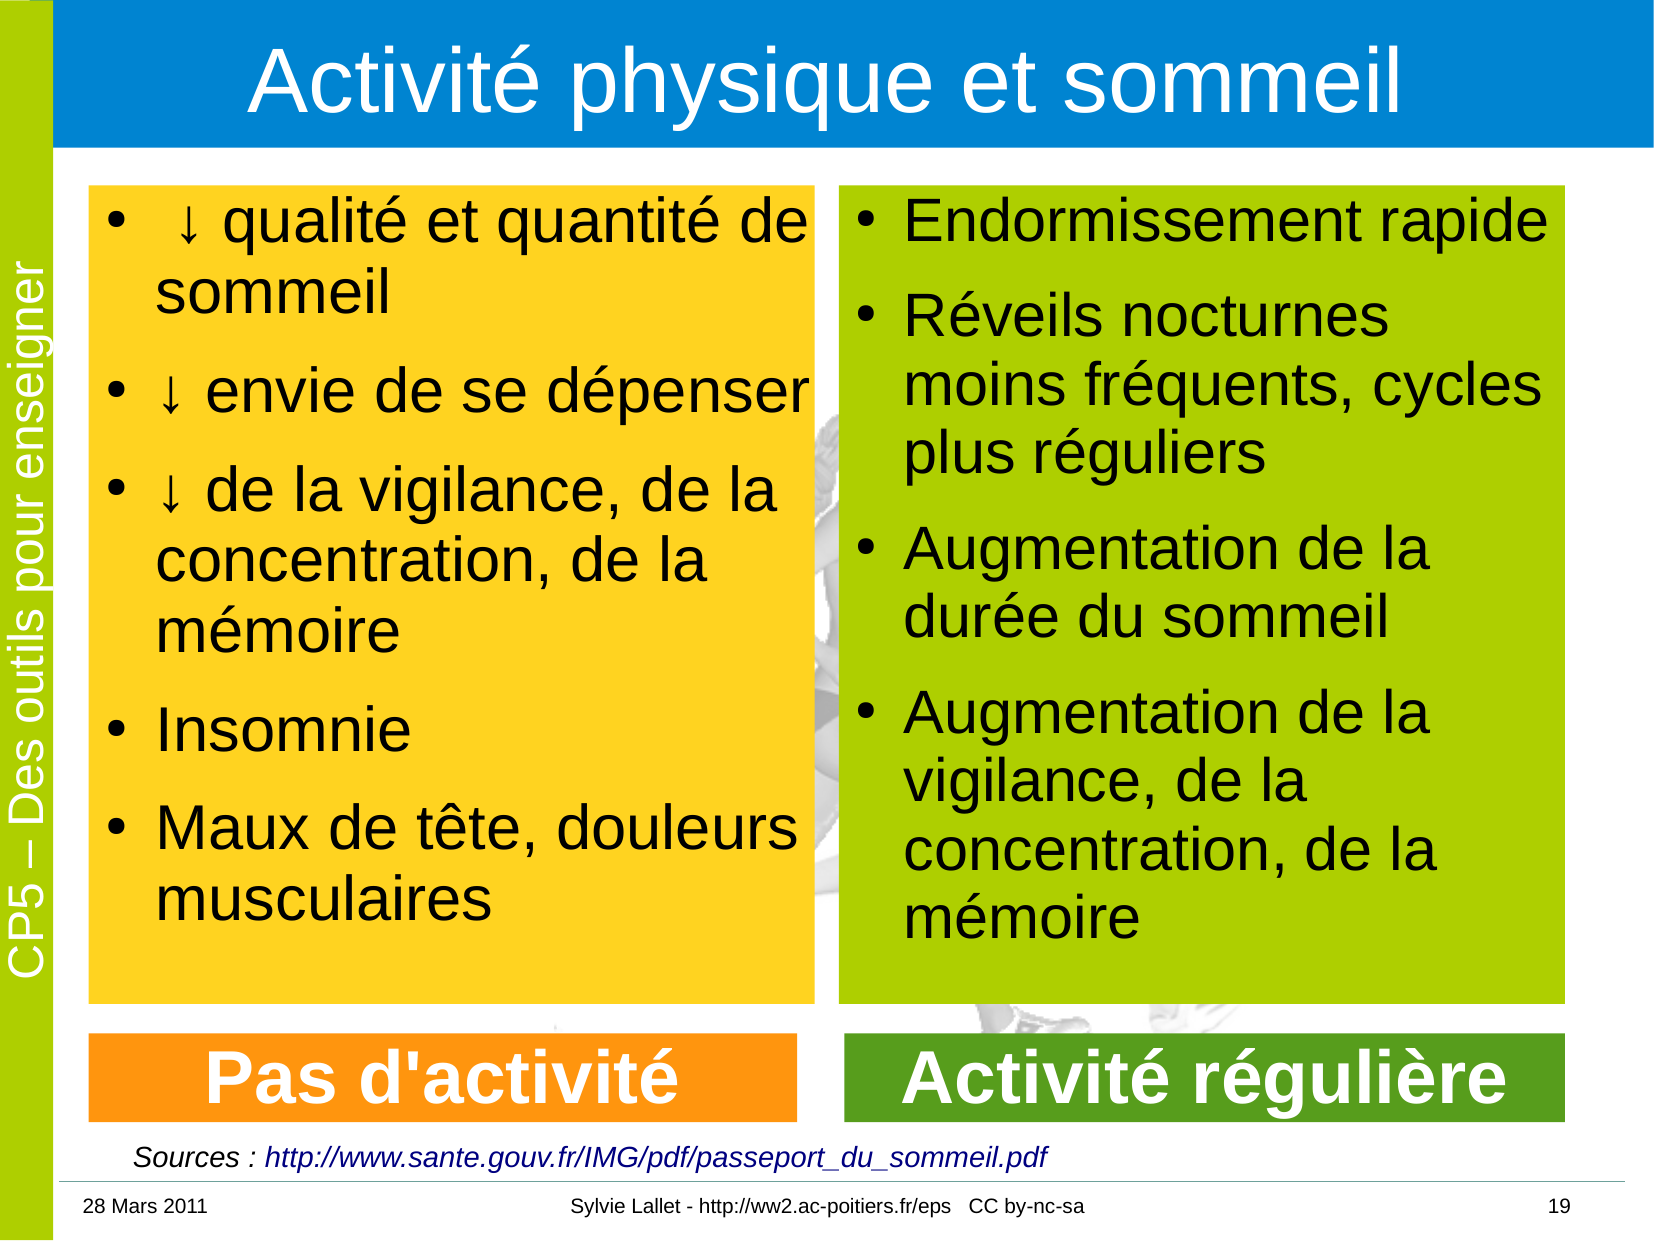

# Activité physique et sommeil
 ↓ qualité et quantité de sommeil
↓ envie de se dépenser
↓ de la vigilance, de la concentration, de la mémoire
Insomnie
Maux de tête, douleurs musculaires
Endormissement rapide
Réveils nocturnes moins fréquents, cycles plus réguliers
Augmentation de la durée du sommeil
Augmentation de la vigilance, de la concentration, de la mémoire
Pas d'activité
Activité régulière
Sources : http://www.sante.gouv.fr/IMG/pdf/passeport_du_sommeil.pdf
28 Mars 2011
Sylvie Lallet - http://ww2.ac-poitiers.fr/eps CC by-nc-sa
19